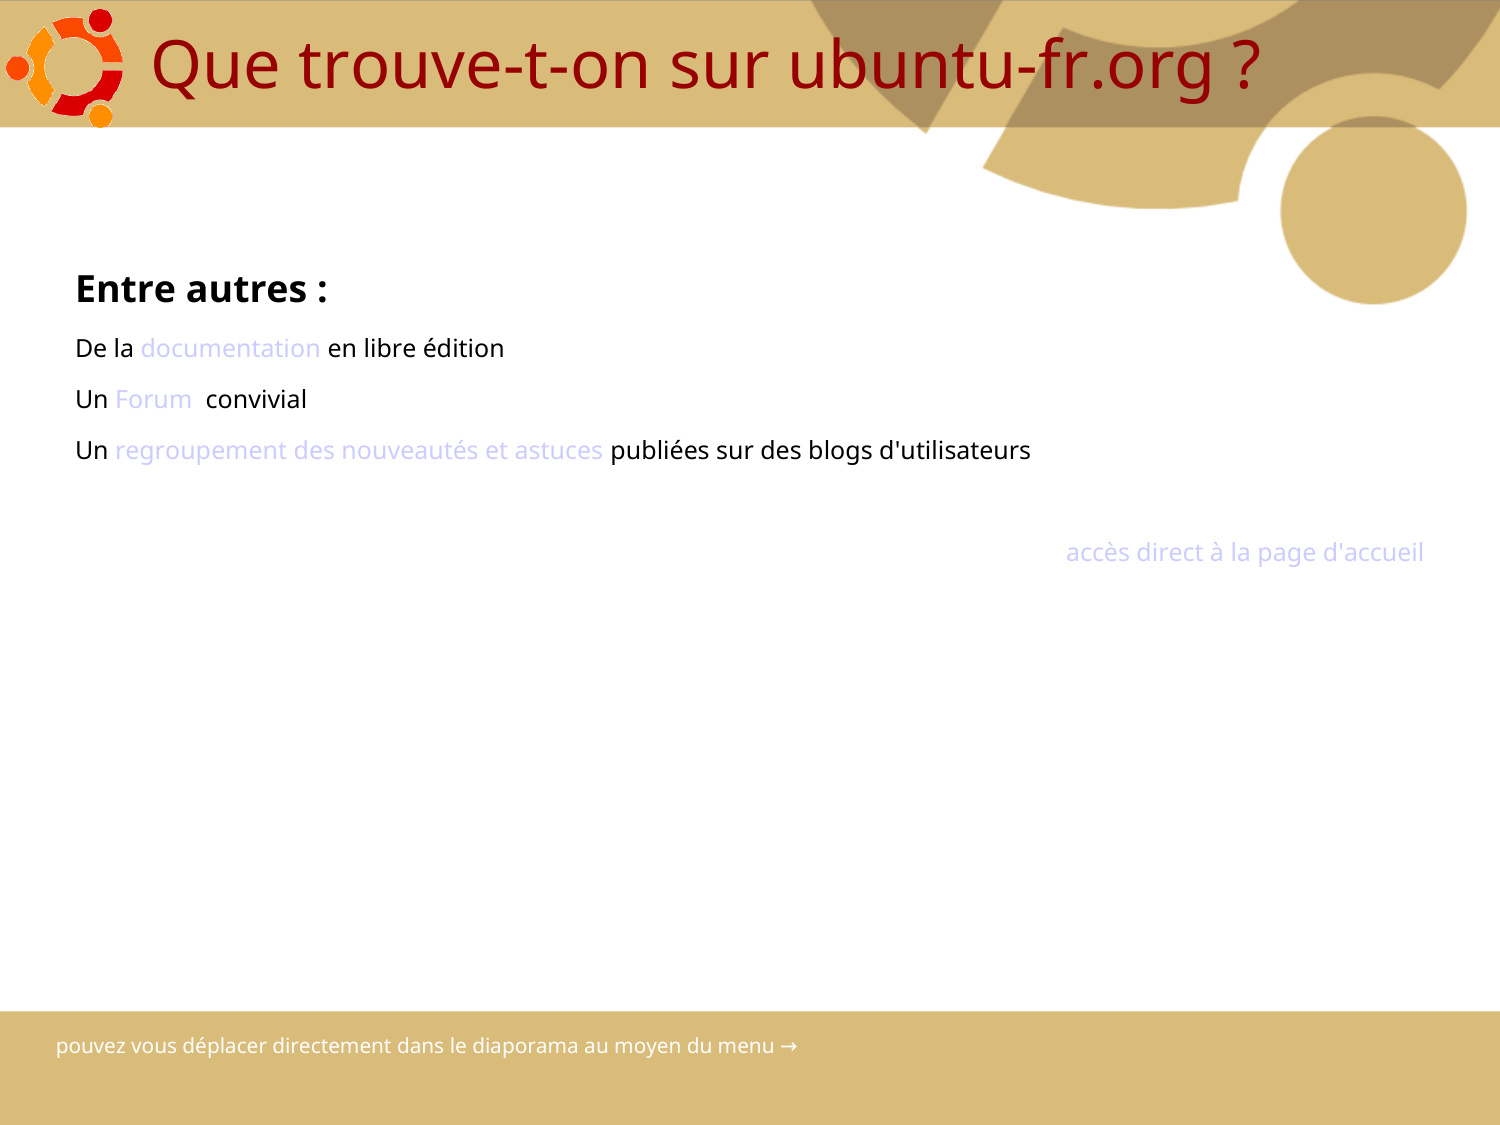

# Que trouve-t-on sur ubuntu-fr.org ?
Entre autres :
De la documentation en libre édition
Un Forum convivial
Un regroupement des nouveautés et astuces publiées sur des blogs d'utilisateurs
accès direct à la page d'accueil
pouvez vous déplacer directement dans le diaporama au moyen du menu →